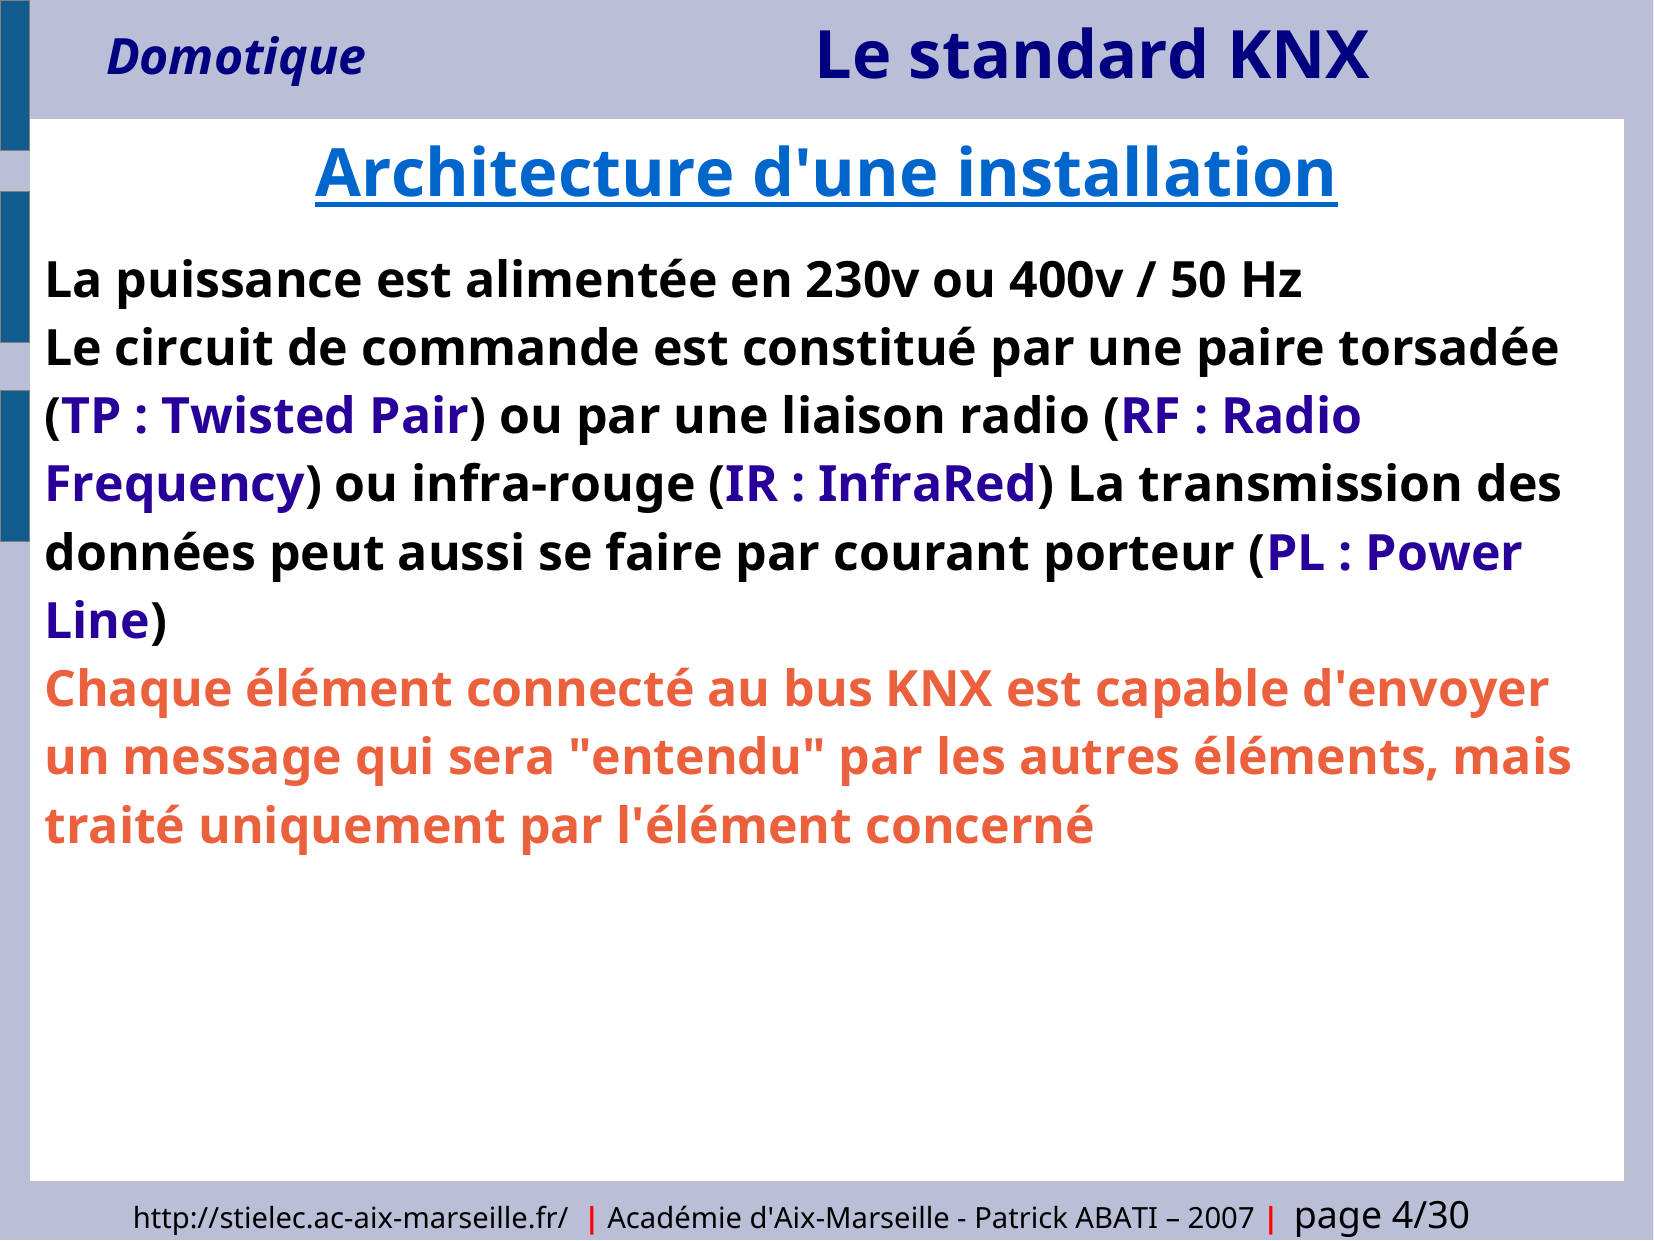

Architecture d'une installation
La puissance est alimentée en 230v ou 400v / 50 Hz
Le circuit de commande est constitué par une paire torsadée (TP : Twisted Pair) ou par une liaison radio (RF : Radio Frequency) ou infra-rouge (IR : InfraRed) La transmission des données peut aussi se faire par courant porteur (PL : Power Line)
Chaque élément connecté au bus KNX est capable d'envoyer un message qui sera "entendu" par les autres éléments, mais traité uniquement par l'élément concerné